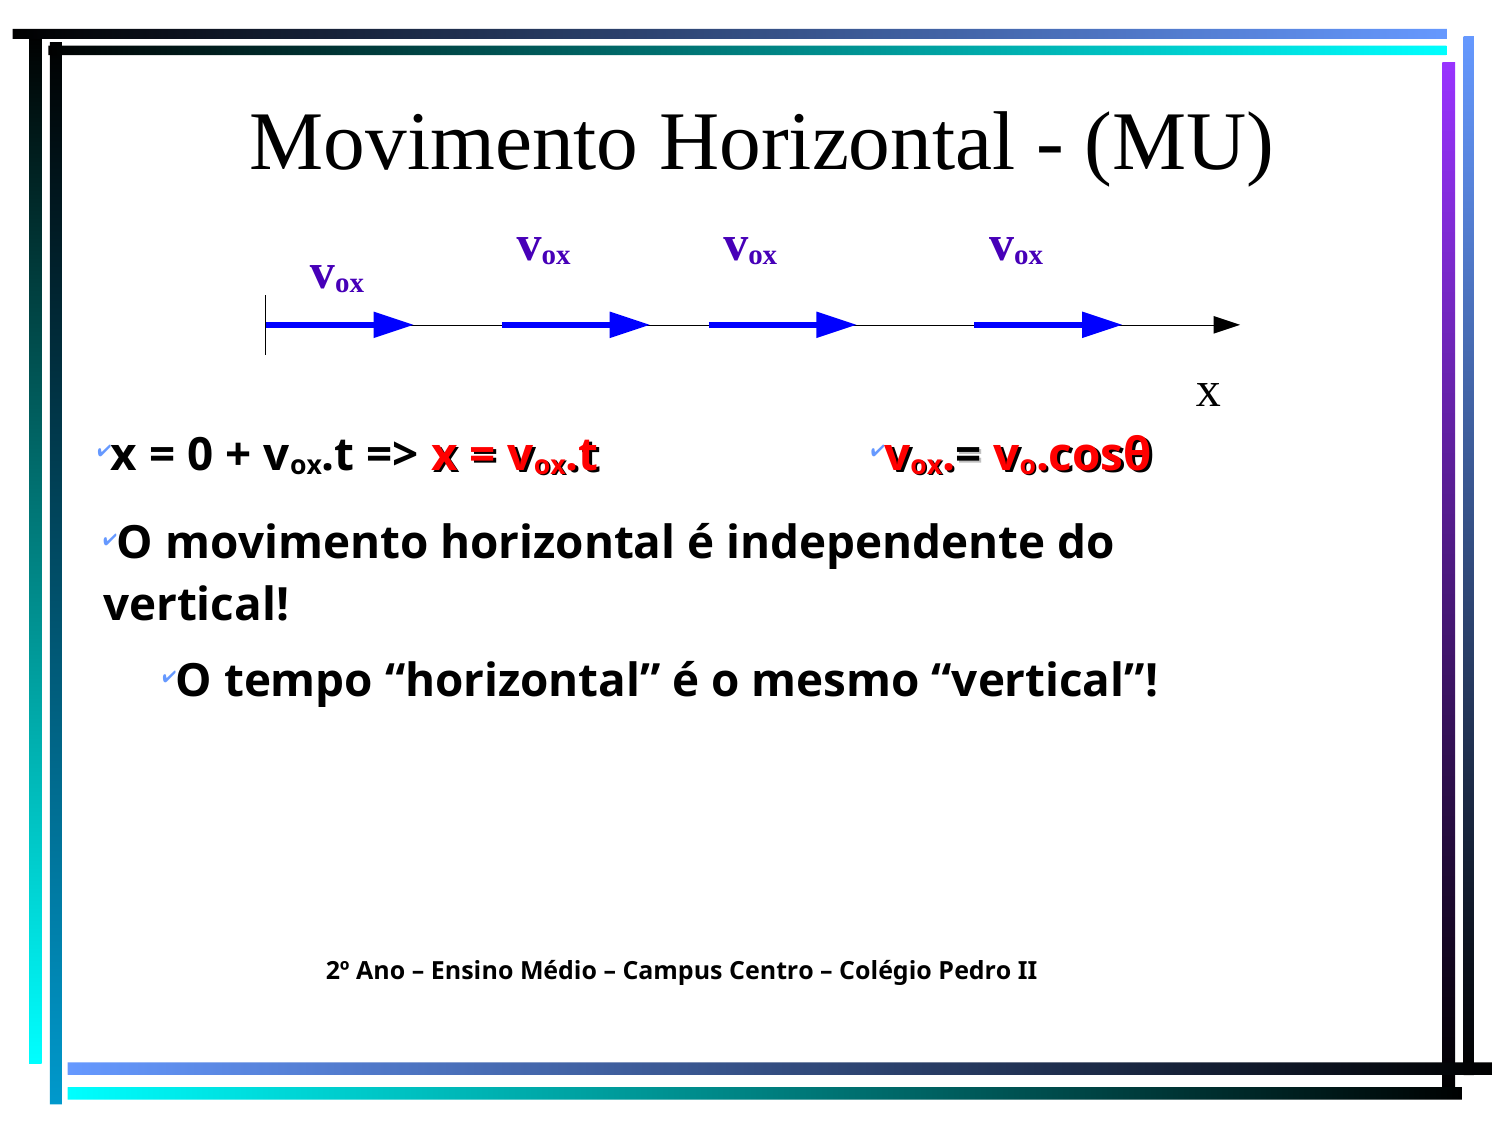

# Movimento Horizontal - (MU)
vox
vox
vox
vox
x
x = 0 + vox.t => x = vox.t
vox.= vo.cosθ
O movimento horizontal é independente do vertical!
O tempo “horizontal” é o mesmo “vertical”!
2º Ano – Ensino Médio – Campus Centro – Colégio Pedro II